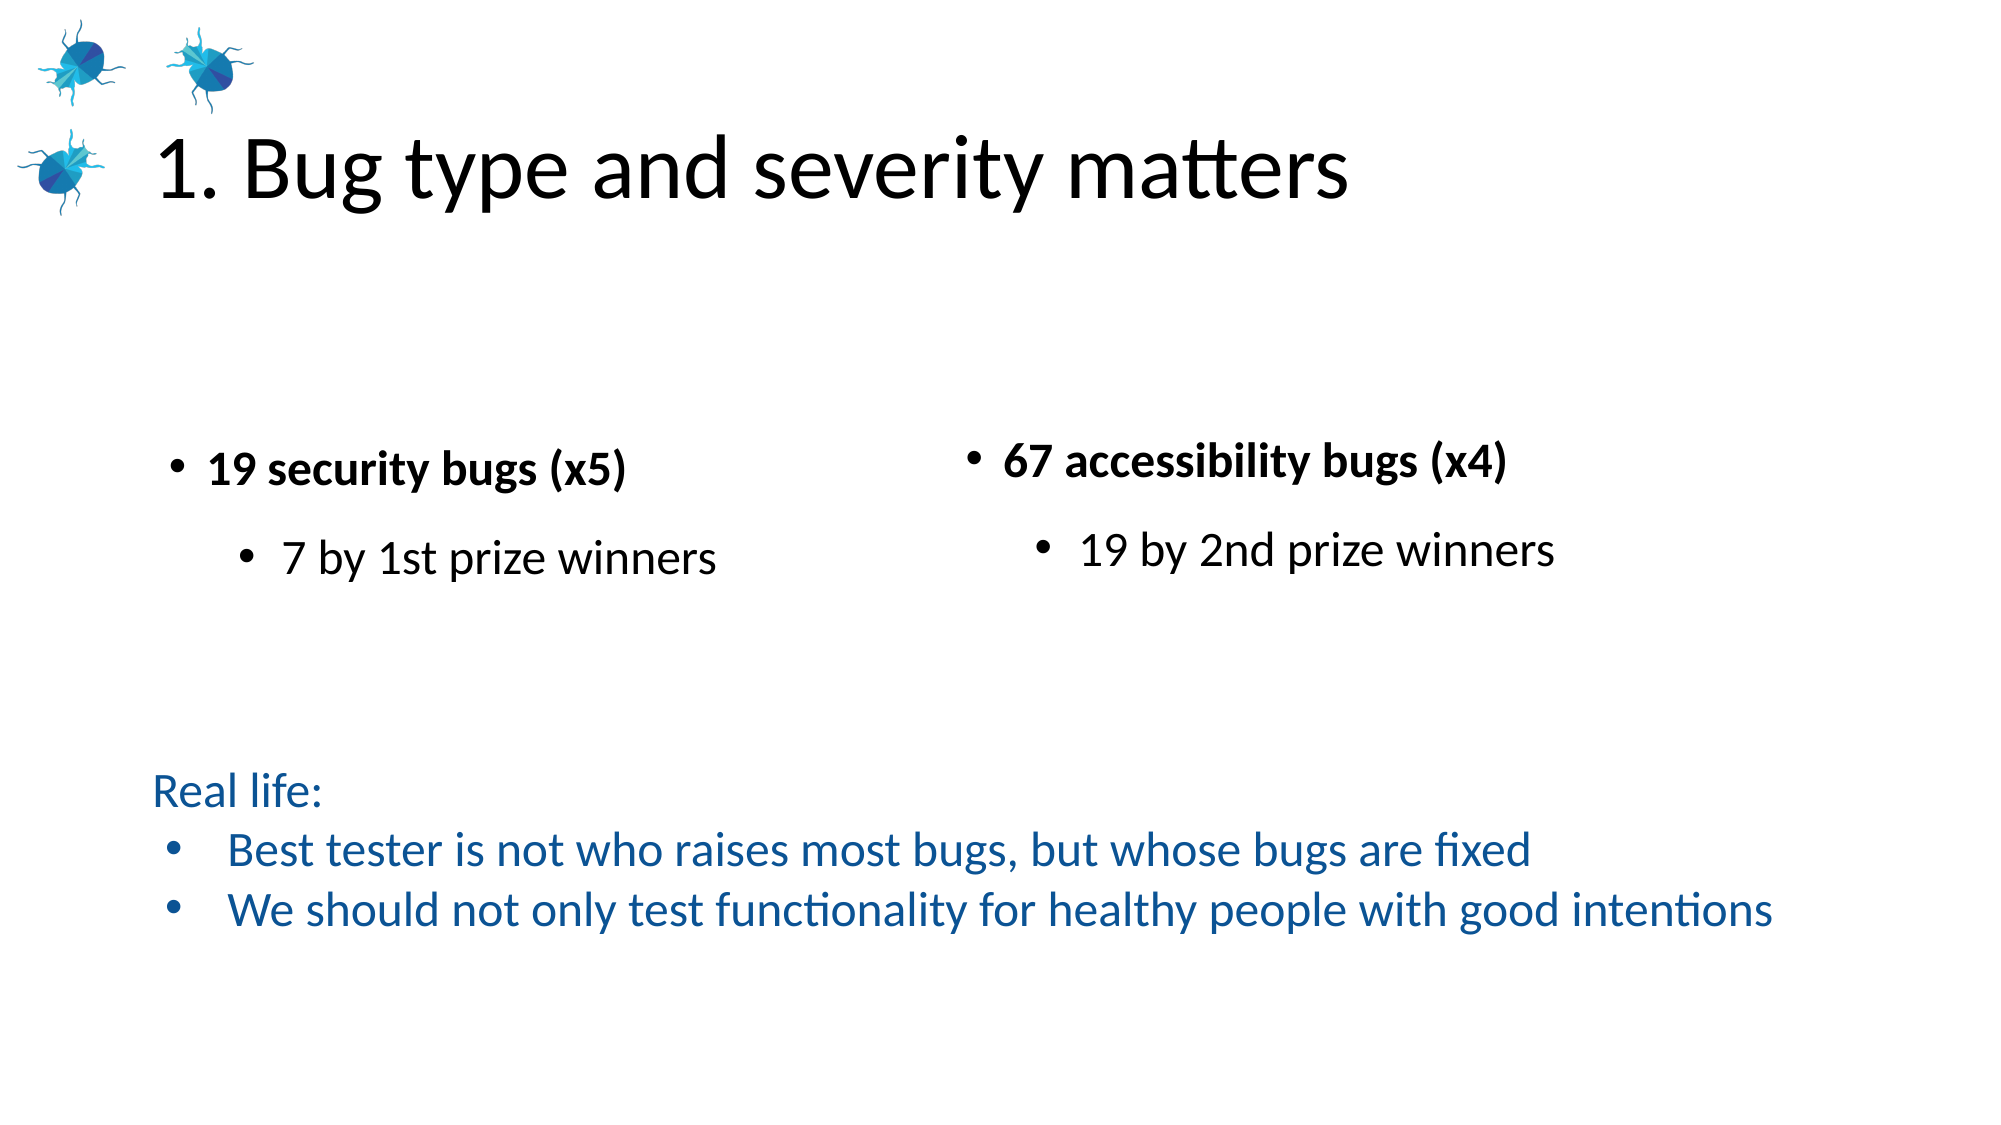

# 1. Bug type and severity matters
67 accessibility bugs (x4)
19 by 2nd prize winners
19 security bugs (x5)
7 by 1st prize winners
Real life:
Best tester is not who raises most bugs, but whose bugs are fixed
We should not only test functionality for healthy people with good intentions